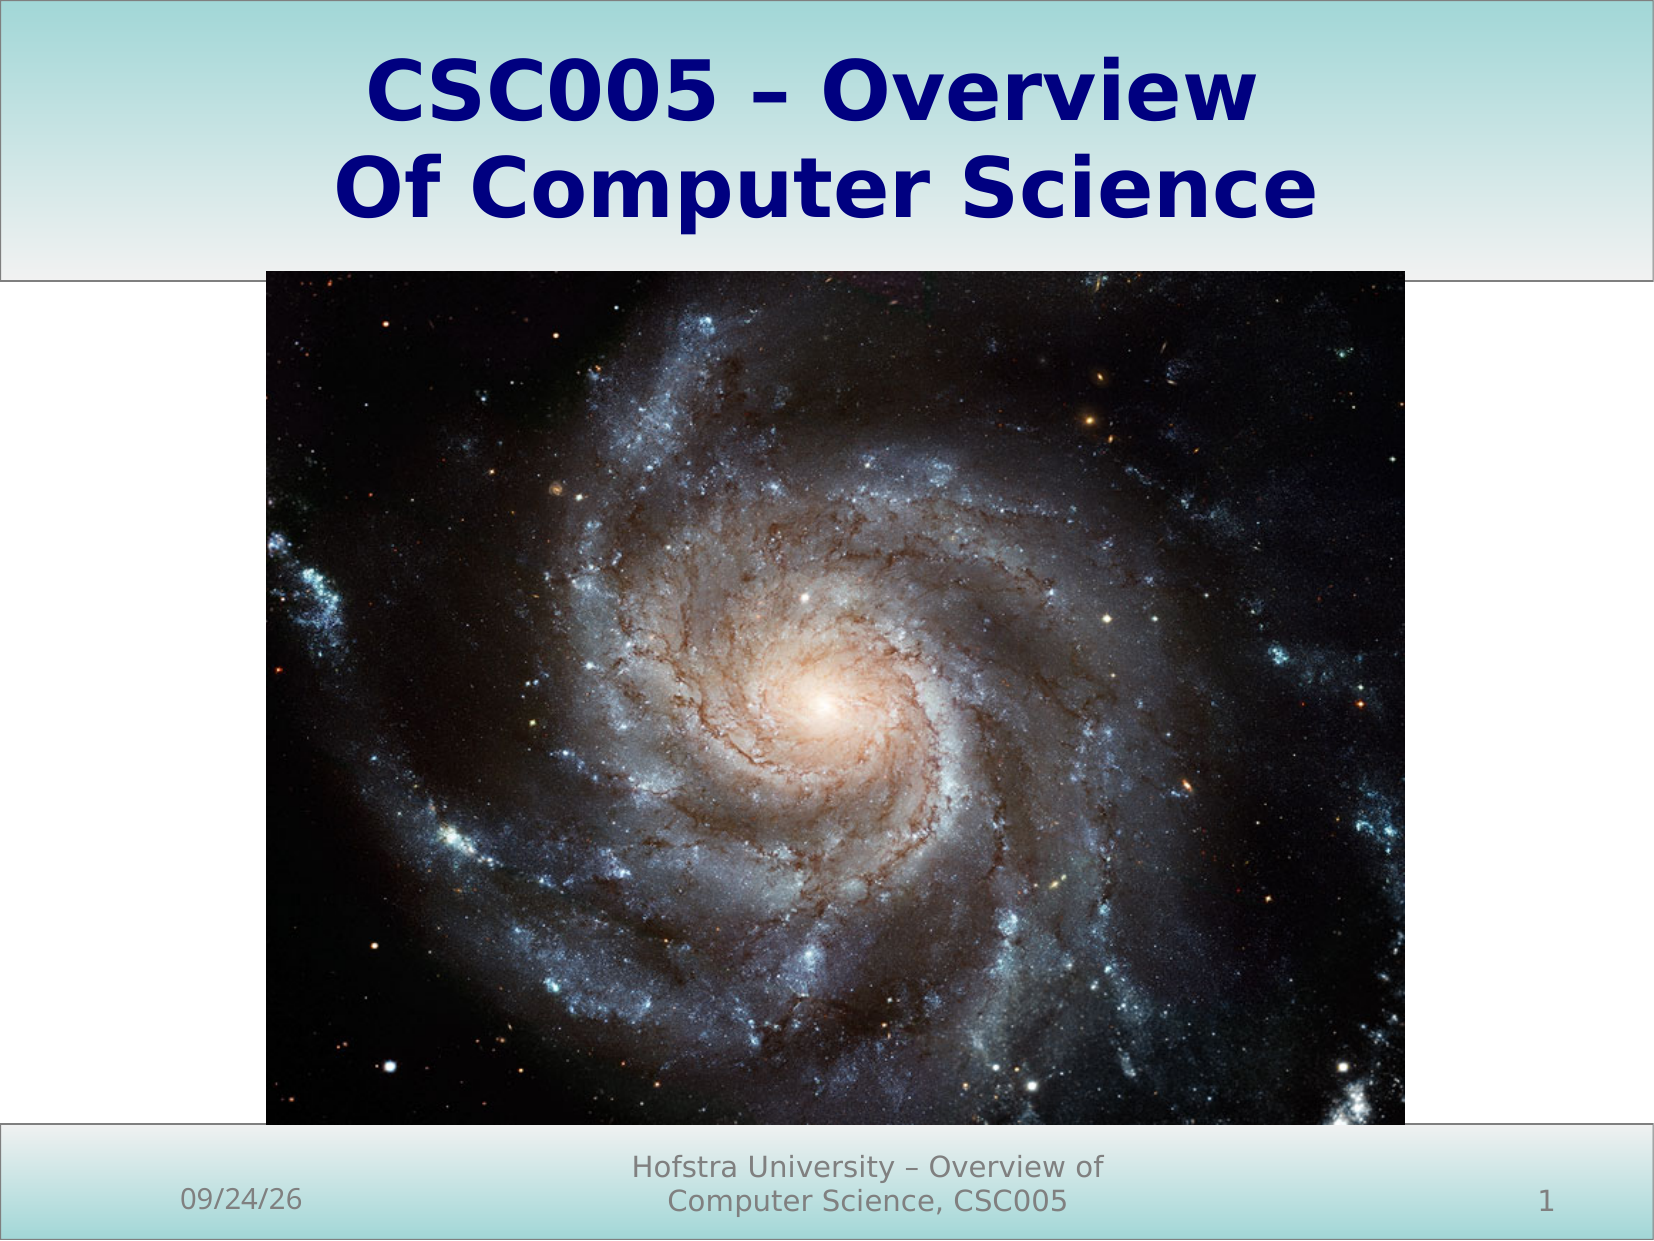

# CSC005 – Overview Of Computer Science
1